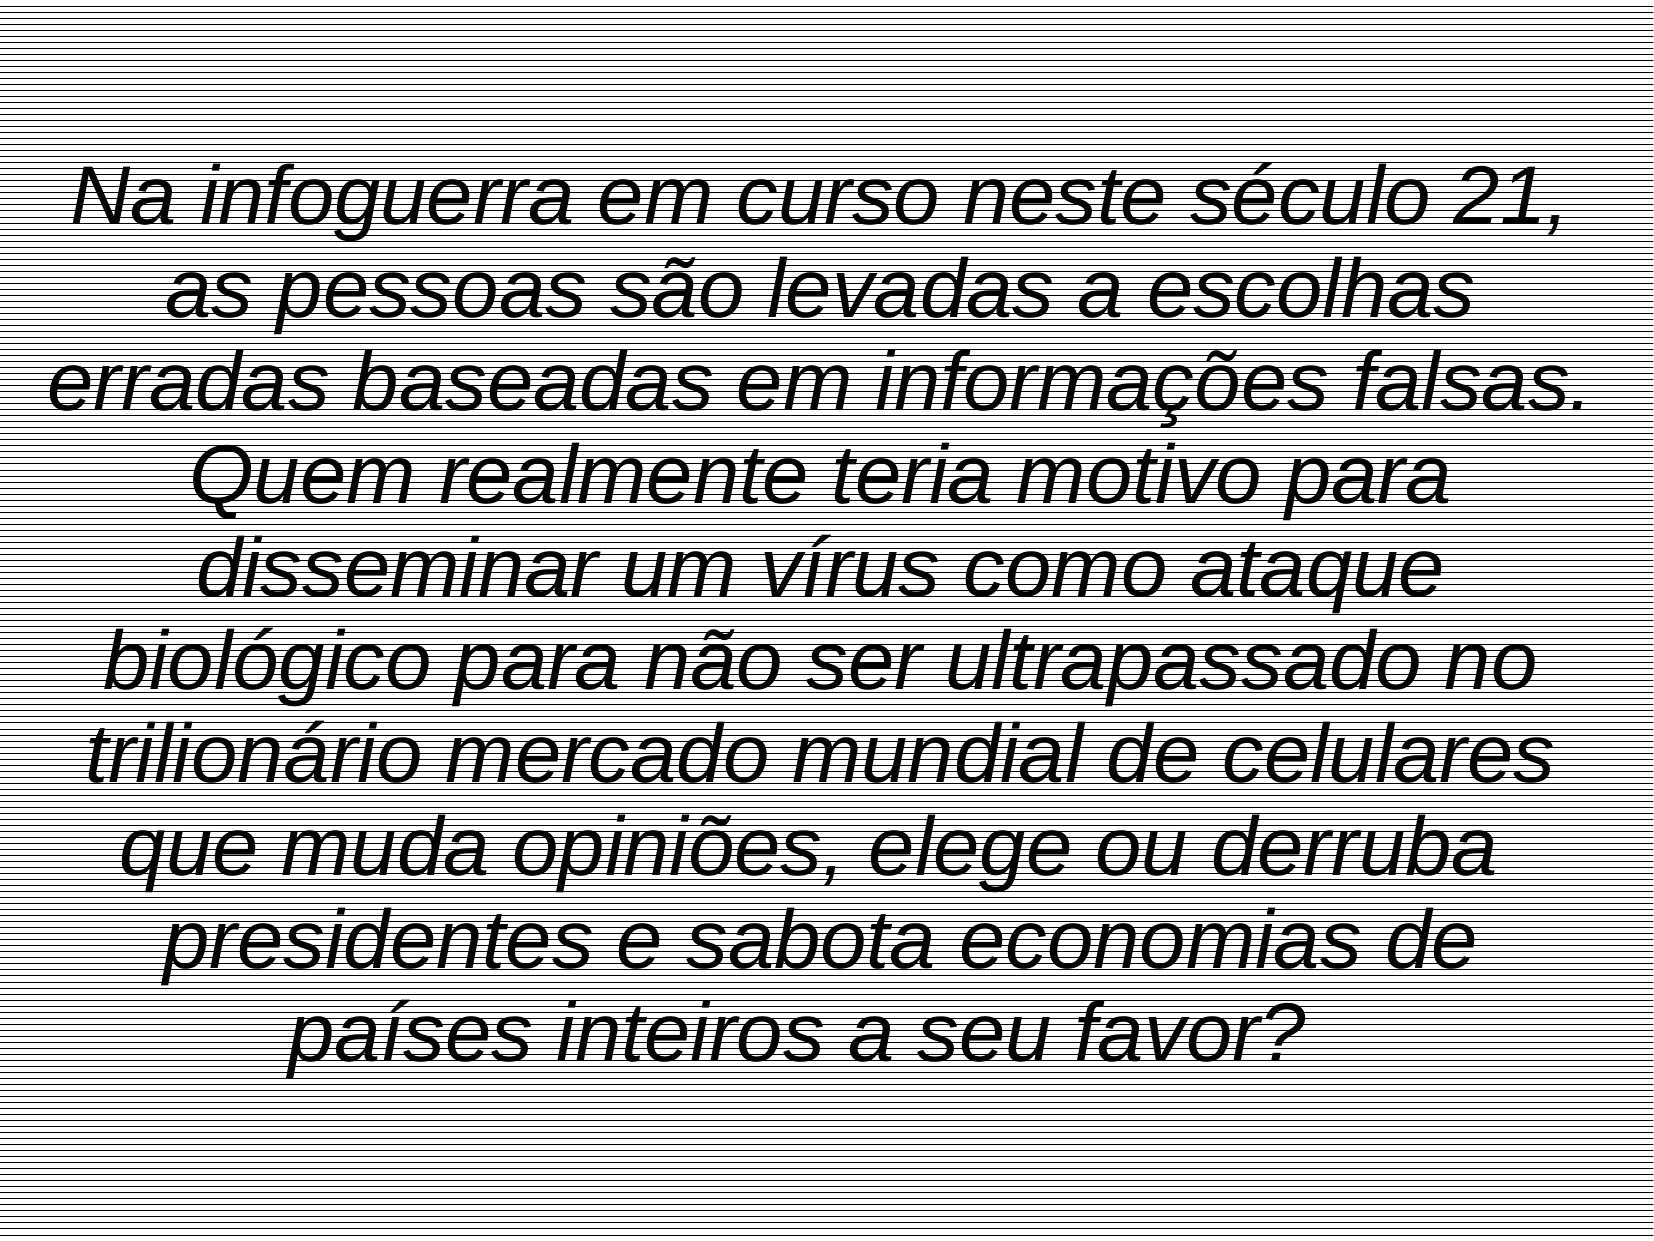

# Na infoguerra em curso neste século 21, as pessoas são levadas a escolhas erradas baseadas em informações falsas. Quem realmente teria motivo para disseminar um vírus como ataque biológico para não ser ultrapassado no trilionário mercado mundial de celulares que muda opiniões, elege ou derruba presidentes e sabota economias de países inteiros a seu favor?